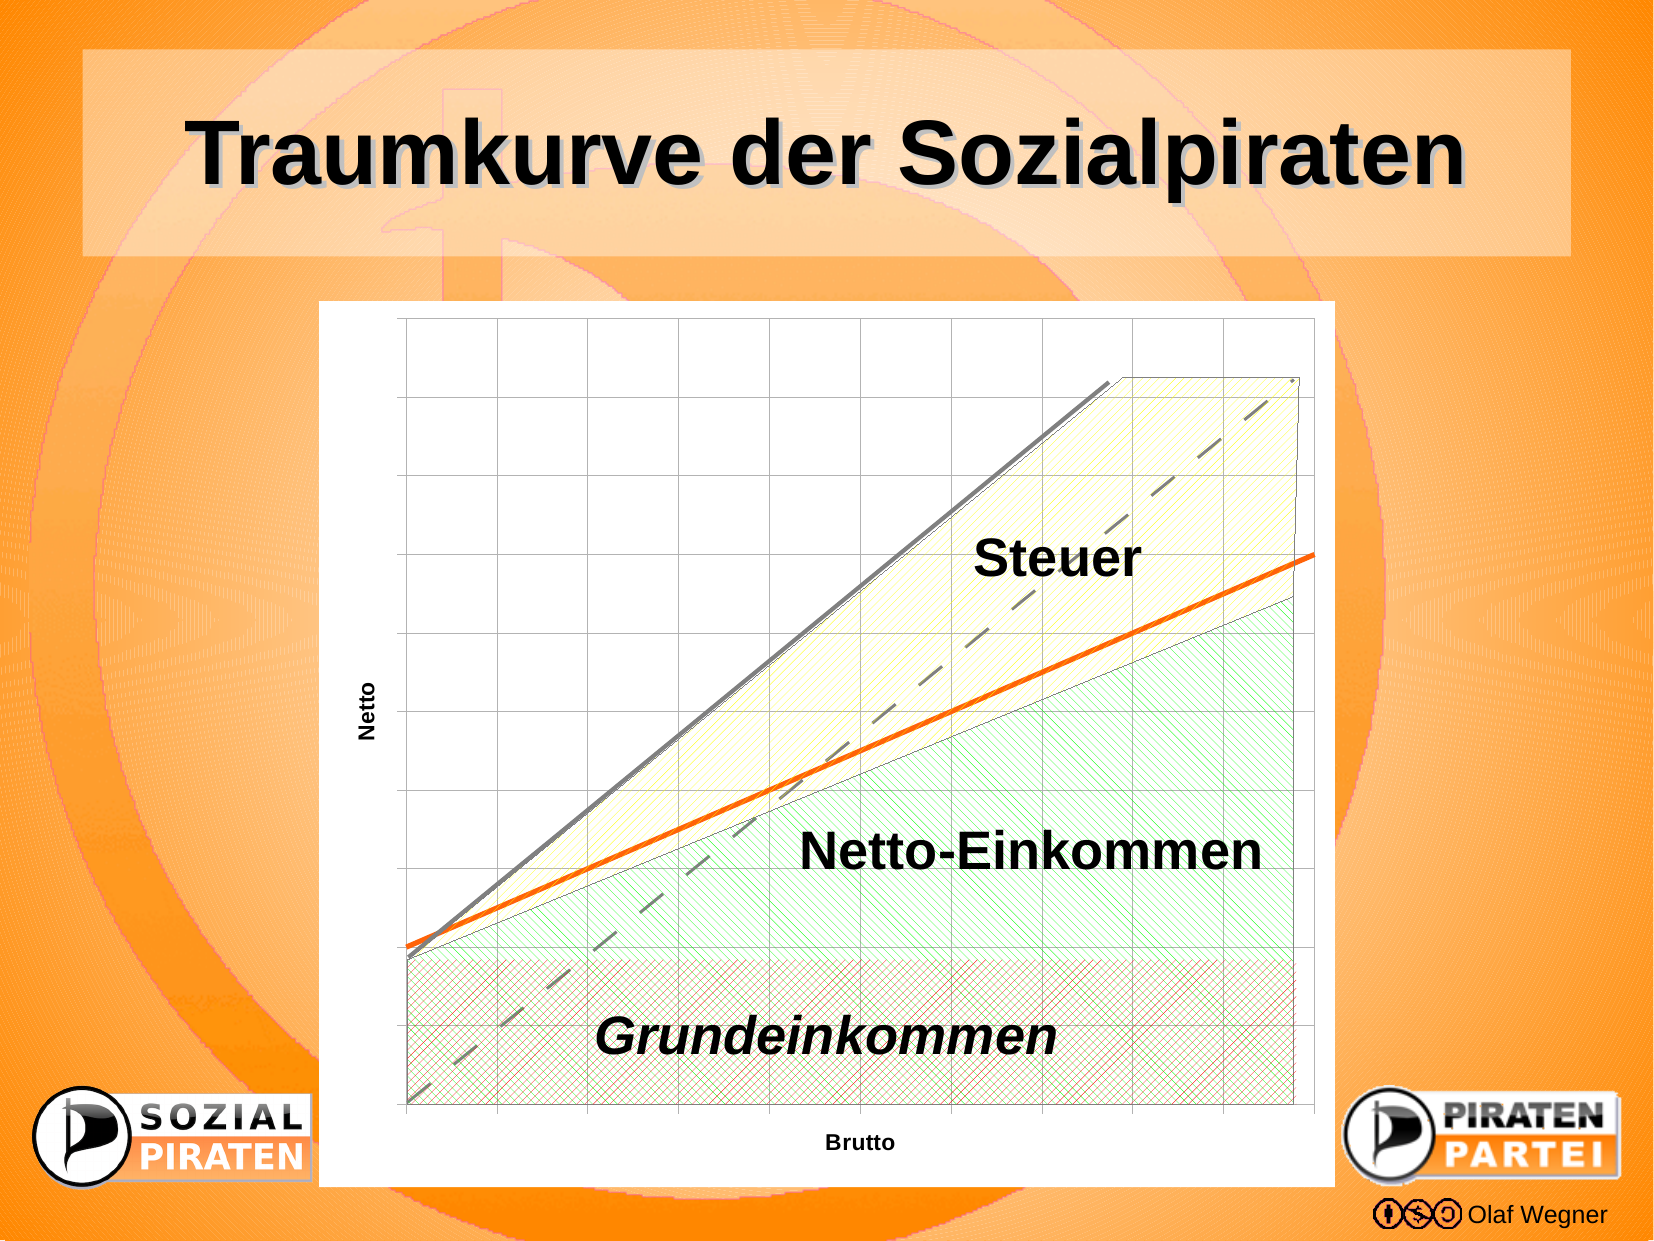

# Traumkurve der Sozialpiraten
### Chart
| Category | (N)EKS → GGE |
|---|---|
Steuer
Netto-Einkommen
Grundeinkommen
Olaf Wegner